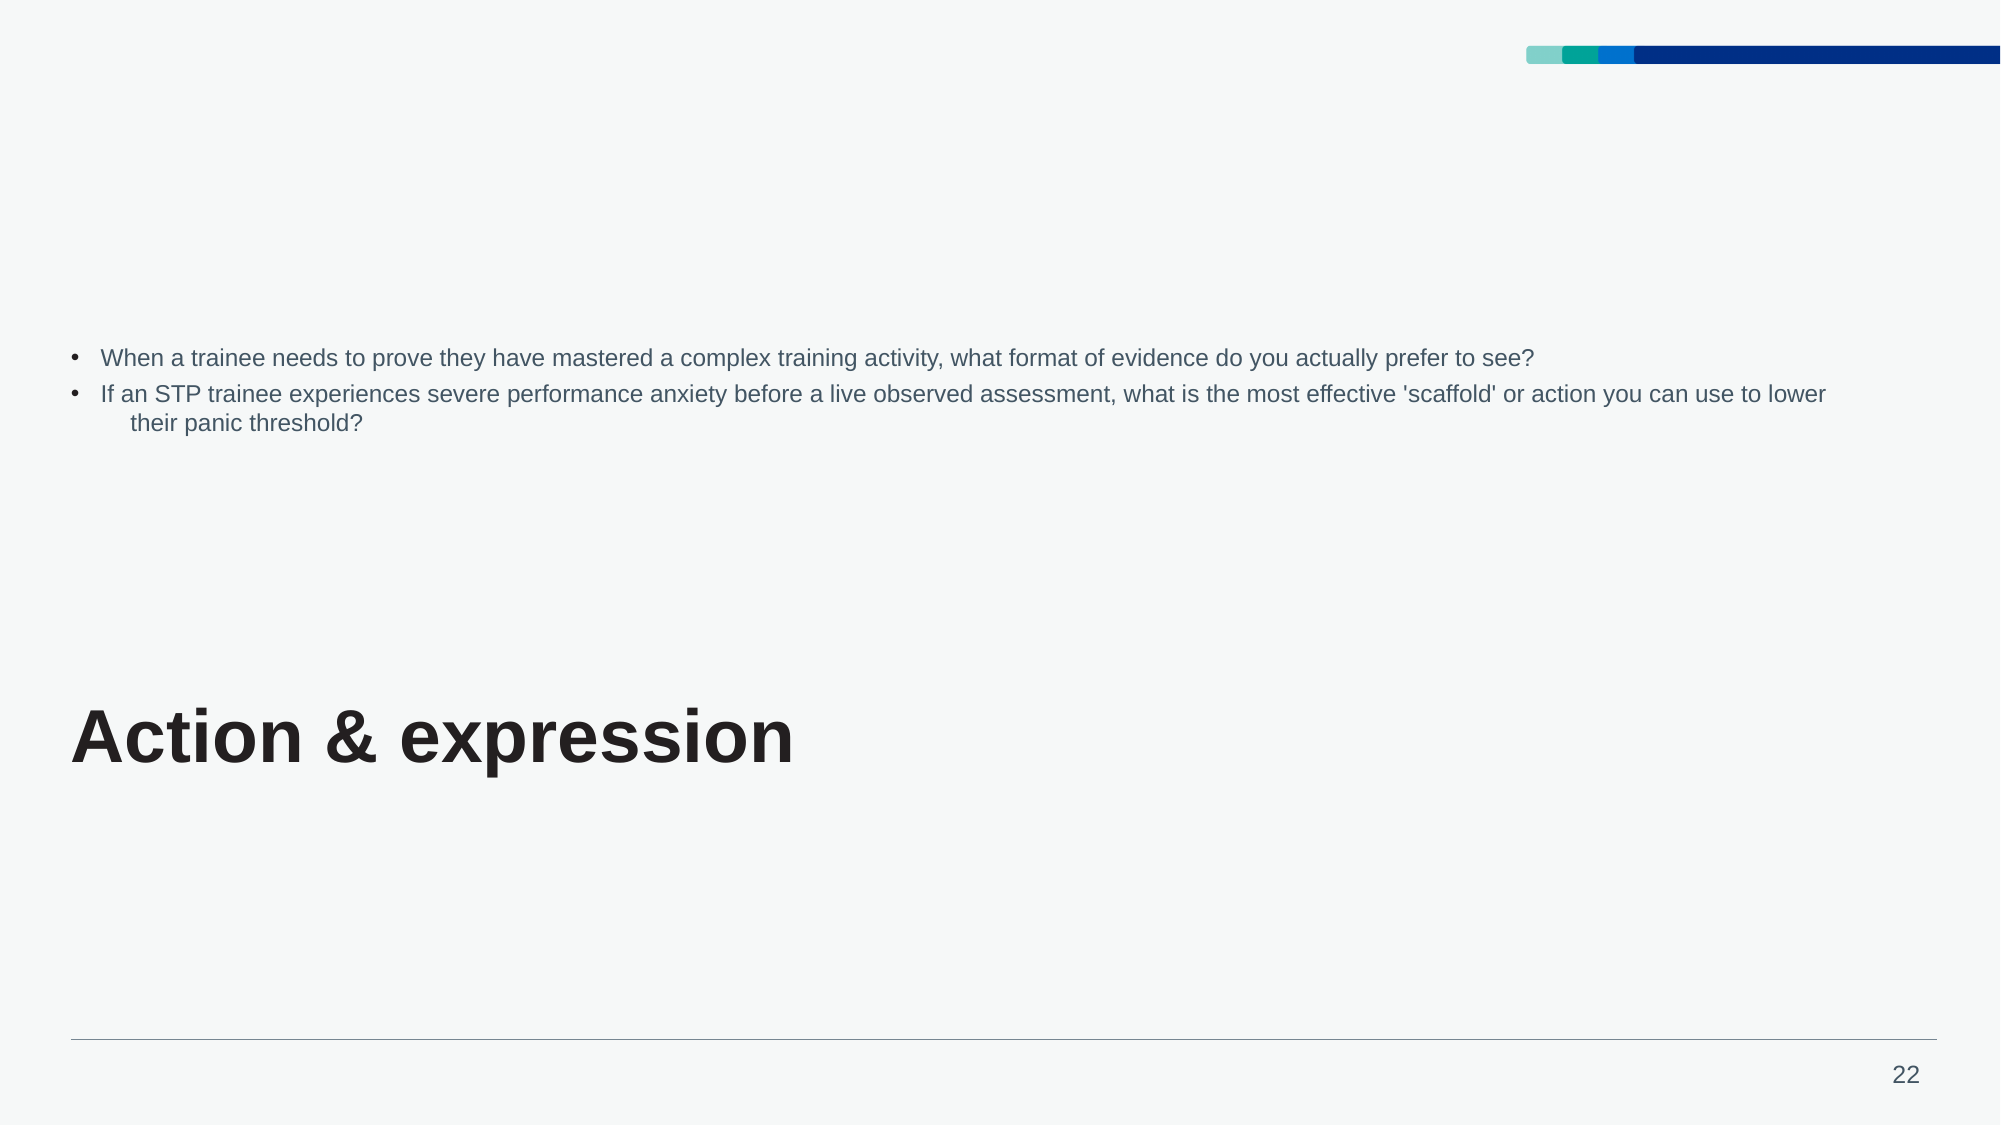

# When a trainee needs to prove they have mastered a complex training activity, what format of evidence do you actually prefer to see?
If an STP trainee experiences severe performance anxiety before a live observed assessment, what is the most effective 'scaffold' or action you can use to lower their panic threshold?
Action & expression